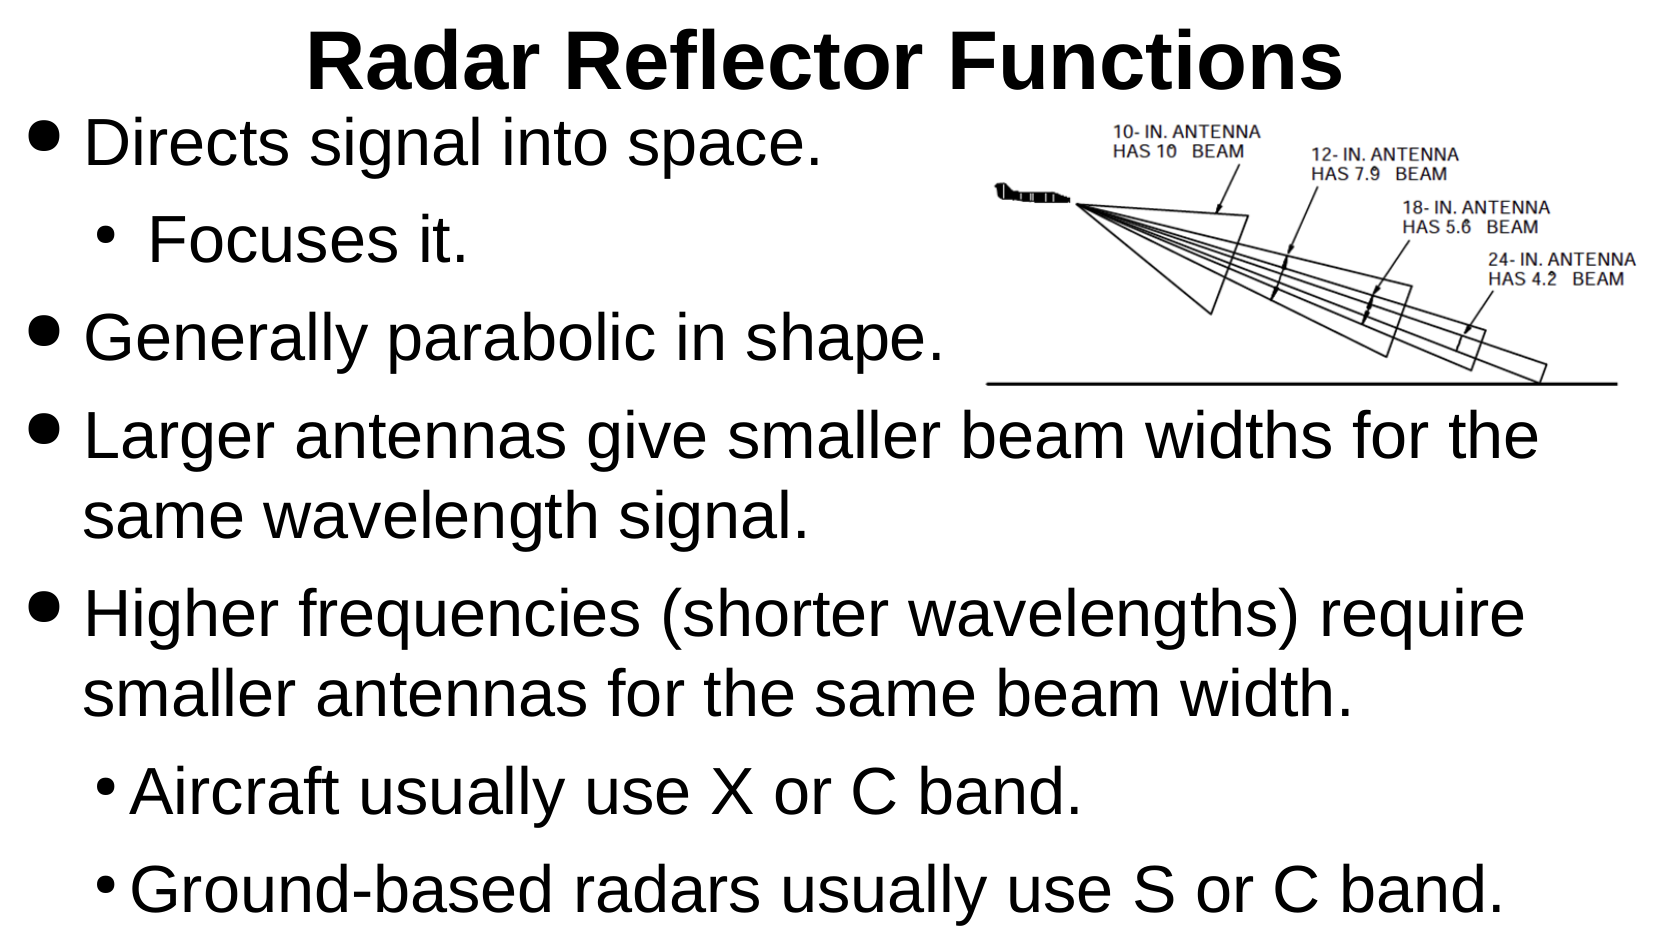

# Radar Reflector Functions
 Directs signal into space.
 Focuses it.
 Generally parabolic in shape.
 Larger antennas give smaller beam widths for the same wavelength signal.
 Higher frequencies (shorter wavelengths) require smaller antennas for the same beam width.
Aircraft usually use X or C band.
Ground-based radars usually use S or C band.